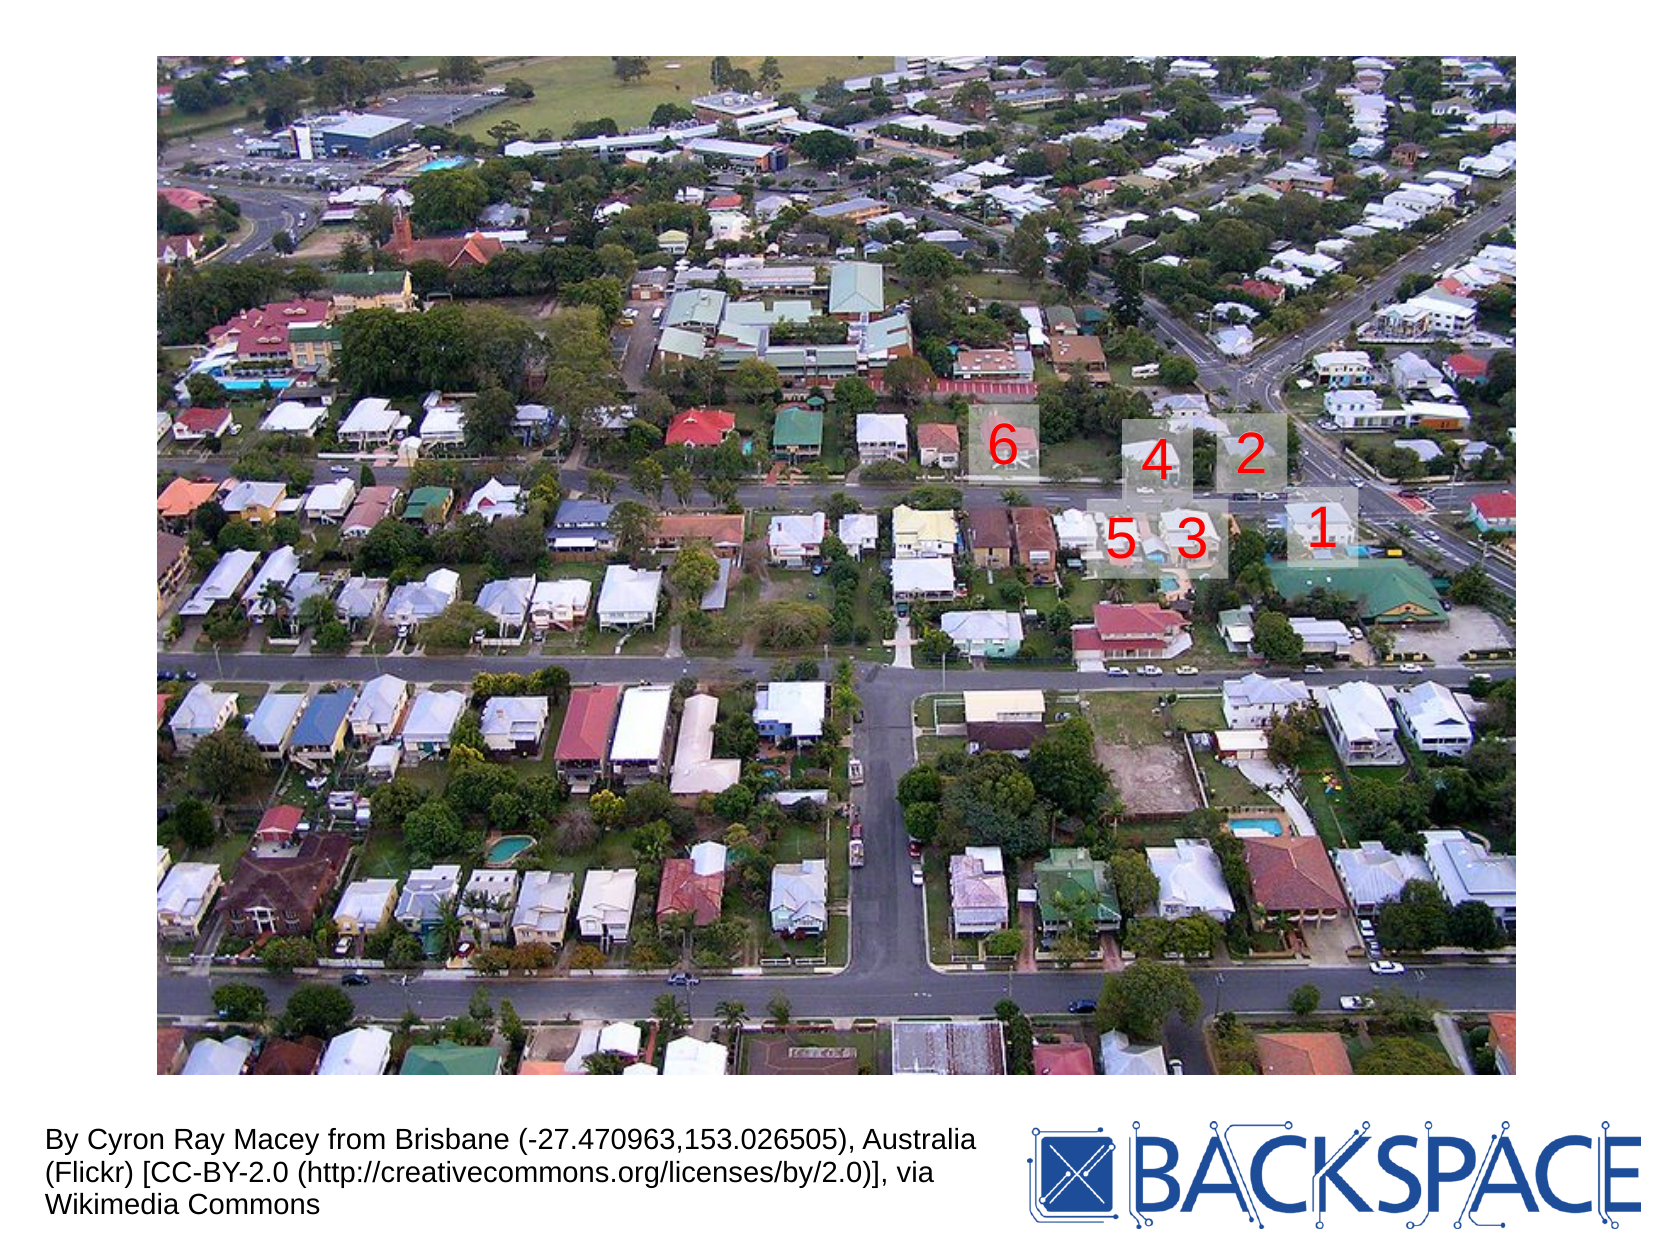

6
2
4
1
5
3
By Cyron Ray Macey from Brisbane (-27.470963,153.026505), Australia (Flickr) [CC-BY-2.0 (http://creativecommons.org/licenses/by/2.0)], via Wikimedia Commons